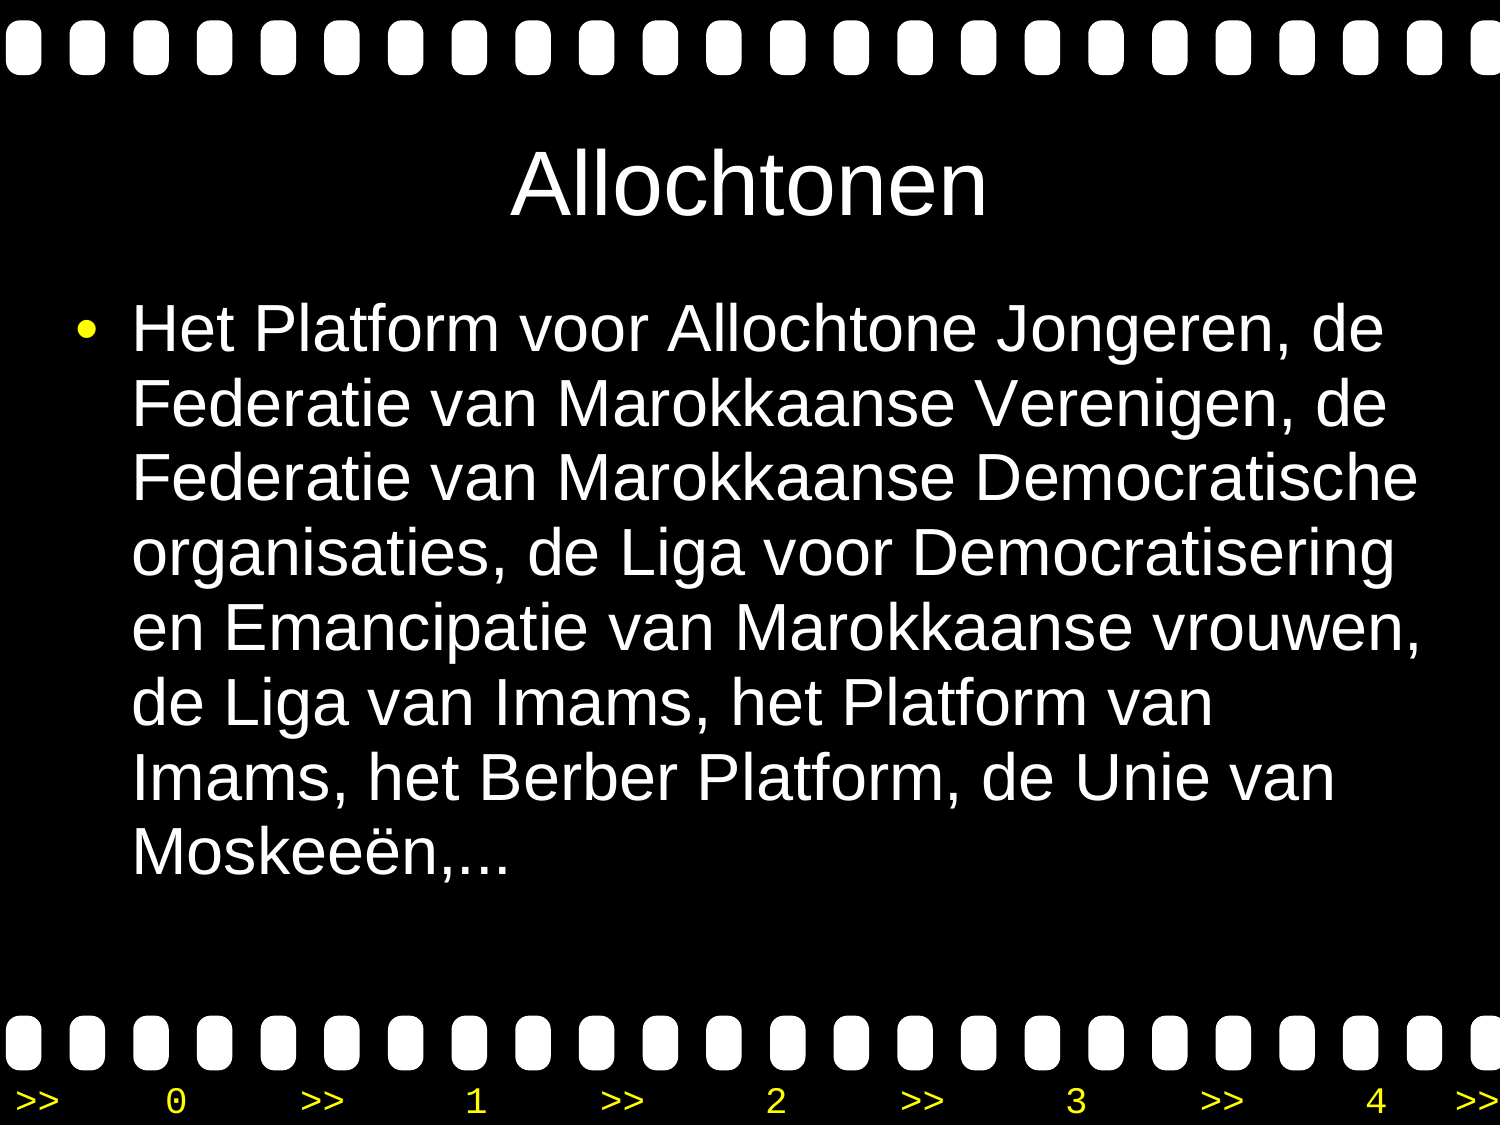

# Allochtonen
Het Platform voor Allochtone Jongeren, de Federatie van Marokkaanse Verenigen, de Federatie van Marokkaanse Democratische organisaties, de Liga voor Democratisering en Emancipatie van Marokkaanse vrouwen, de Liga van Imams, het Platform van Imams, het Berber Platform, de Unie van Moskeeën,...